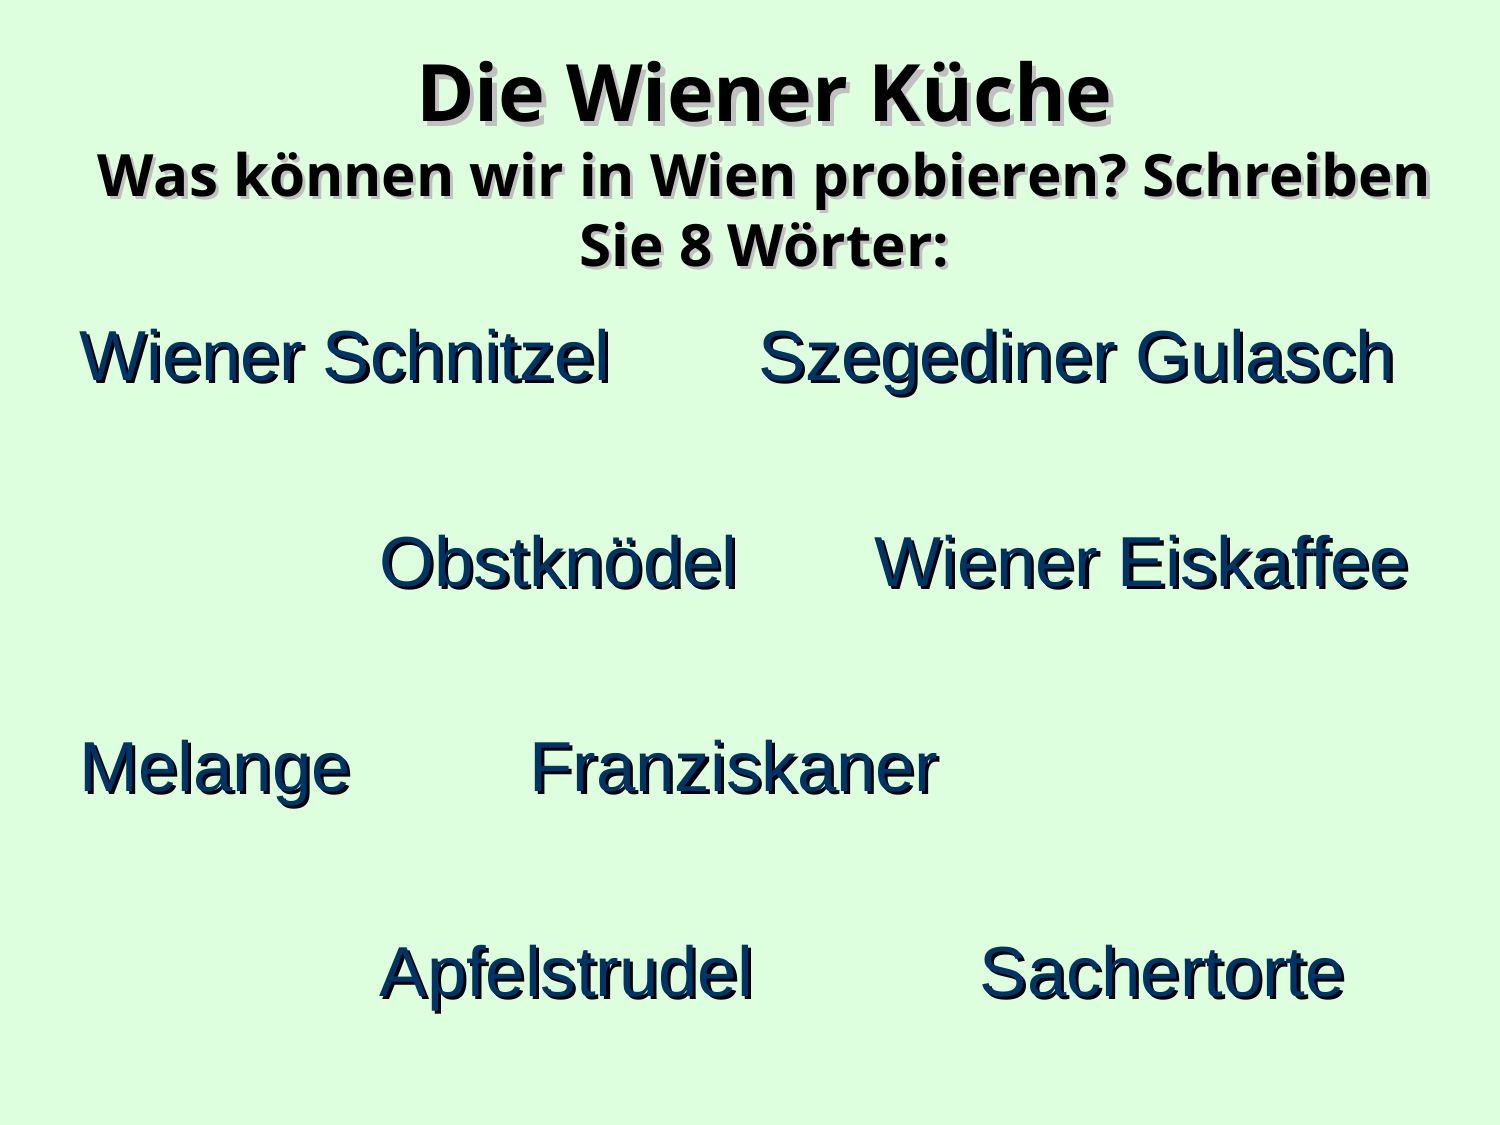

# Die Wiener Küche Was können wir in Wien probieren? Schreiben Sie 8 Wörter:
Wiener Schnitzel	 Szegediner Gulasch
 		 	Obstknödel Wiener Eiskaffee
Melange		Franziskaner
			Apfelstrudel		Sachertorte